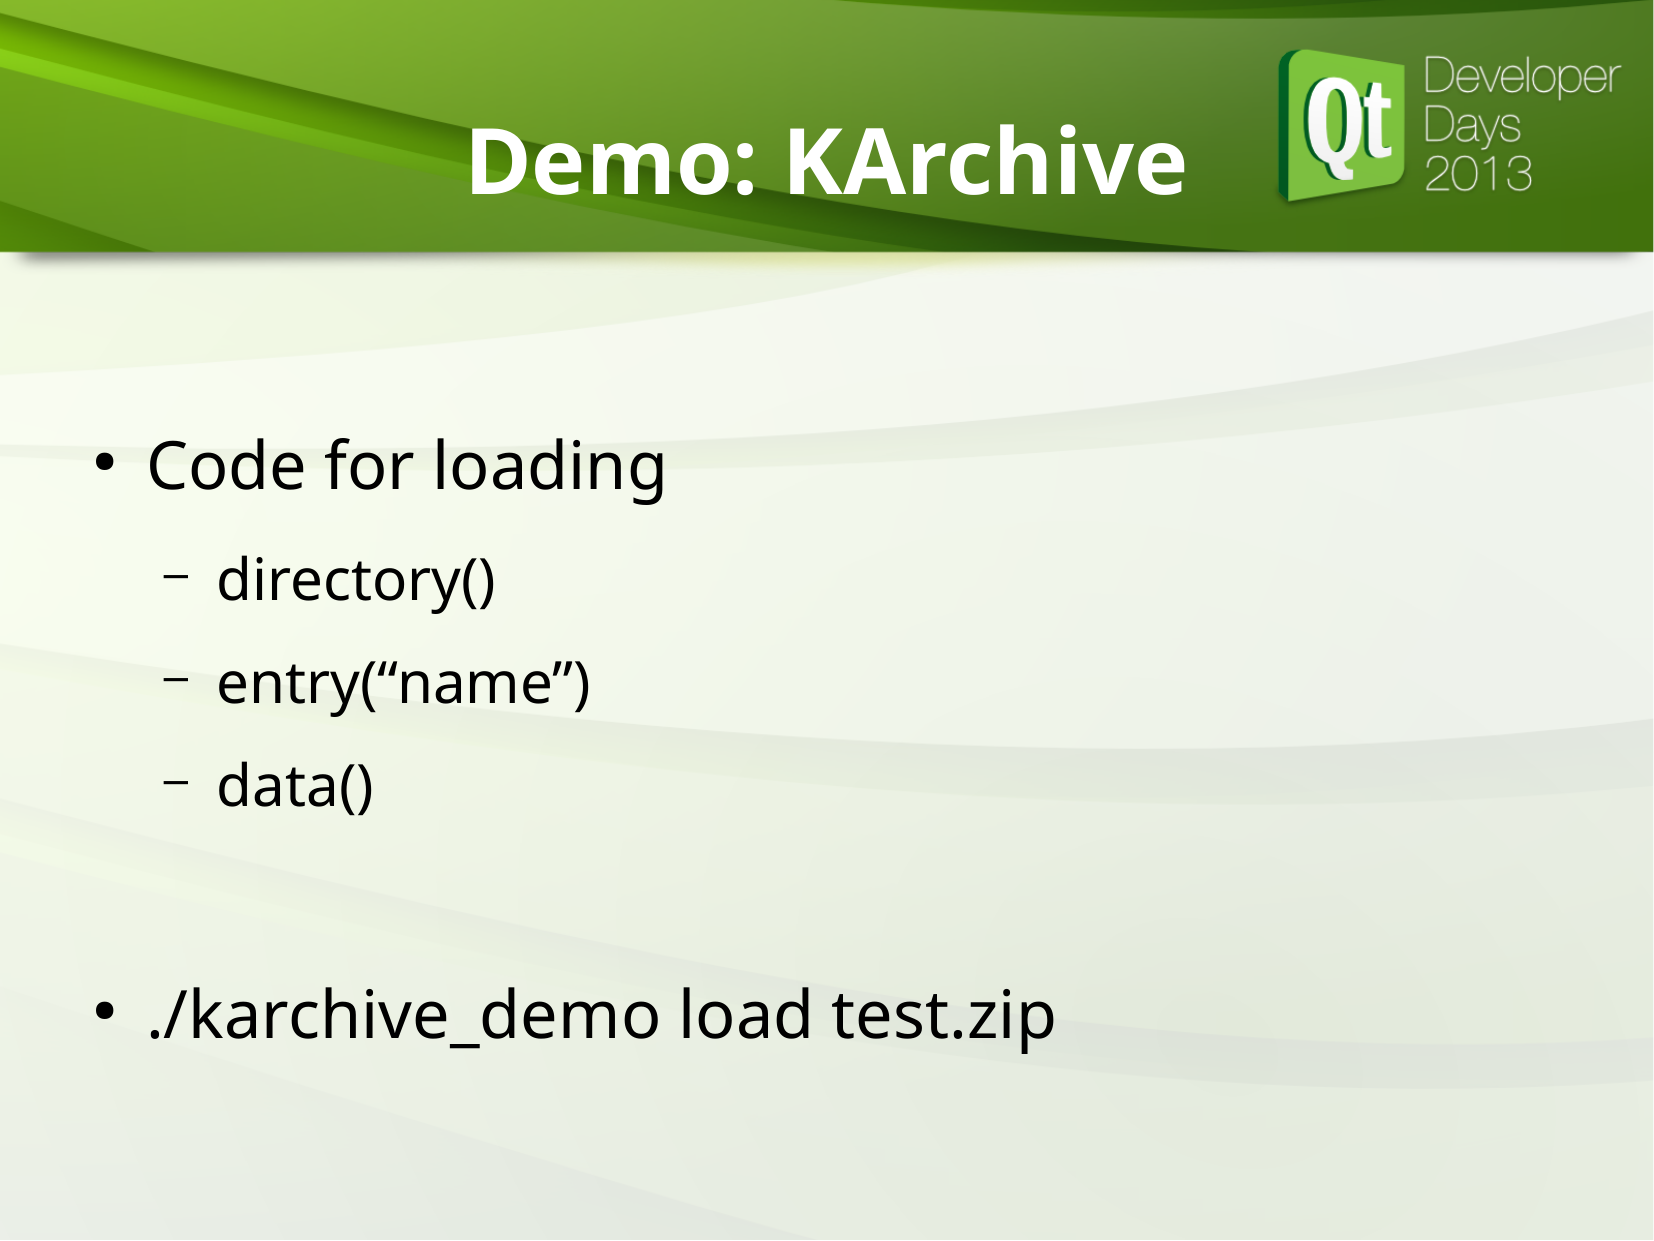

# Demo: KArchive
Code for loading
directory()
entry(“name”)
data()
./karchive_demo load test.zip